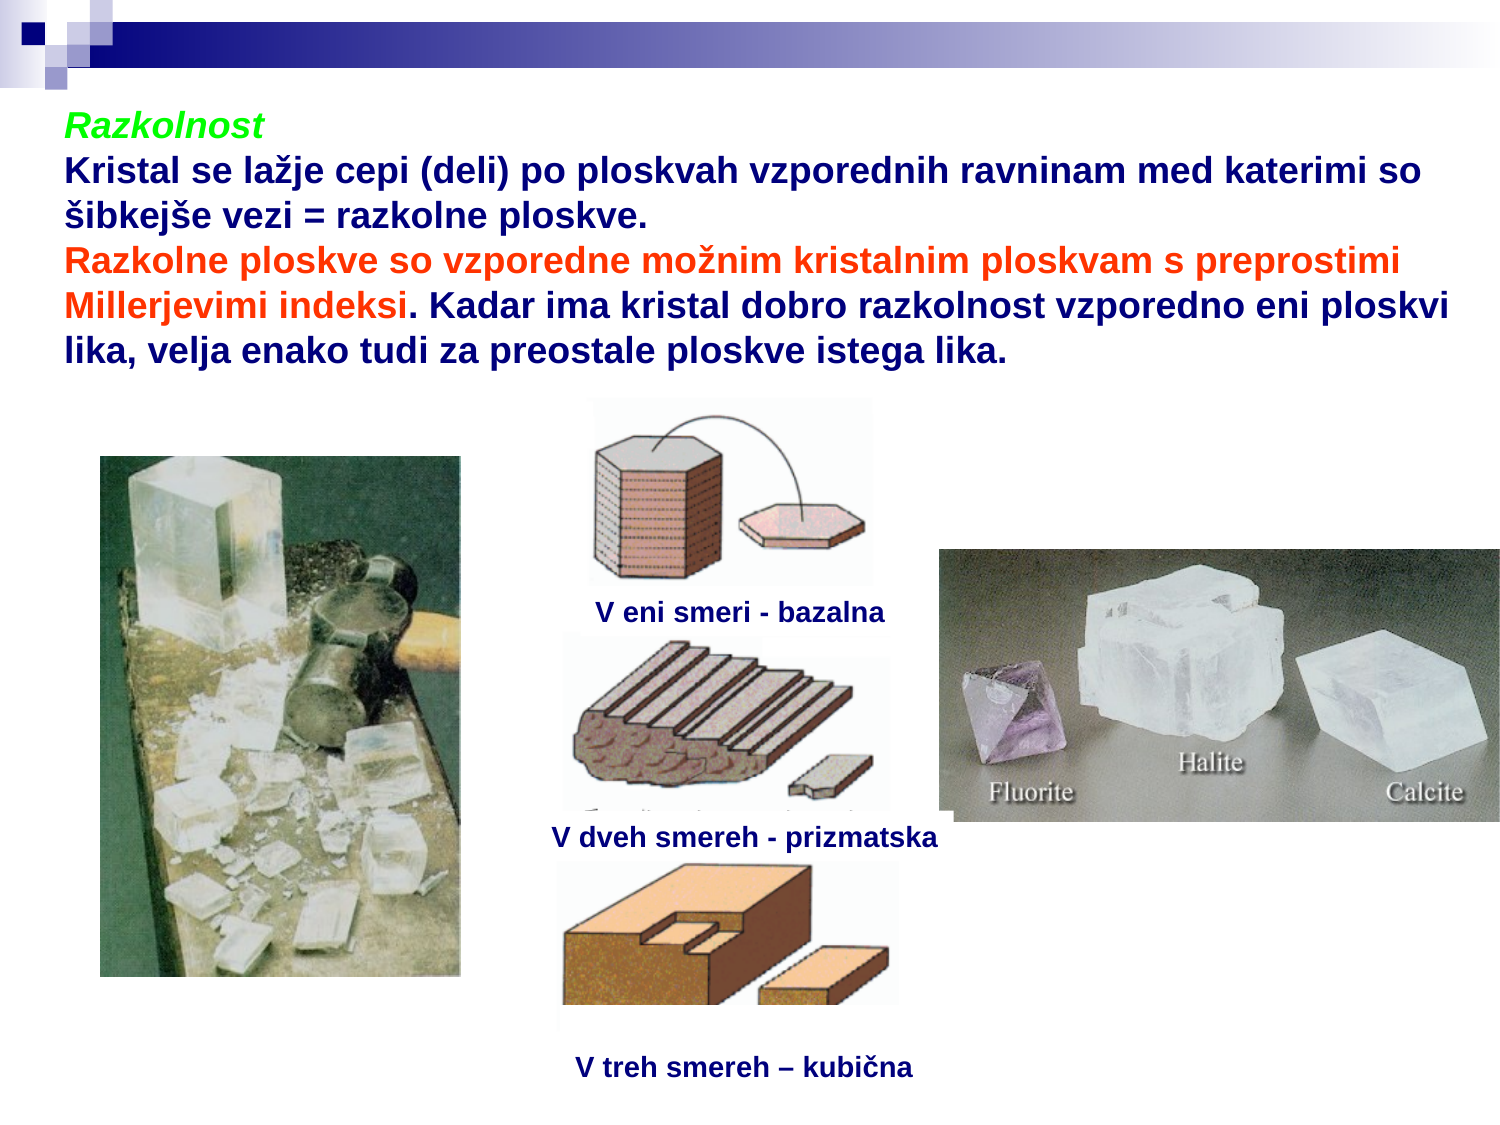

Razkolnost
Kristal se lažje cepi (deli) po ploskvah vzporednih ravninam med katerimi so
šibkejše vezi = razkolne ploskve.
Razkolne ploskve so vzporedne možnim kristalnim ploskvam s preprostimi
Millerjevimi indeksi. Kadar ima kristal dobro razkolnost vzporedno eni ploskvi
lika, velja enako tudi za preostale ploskve istega lika.
V eni smeri - bazalna
V dveh smereh - prizmatska
V treh smereh – kubična